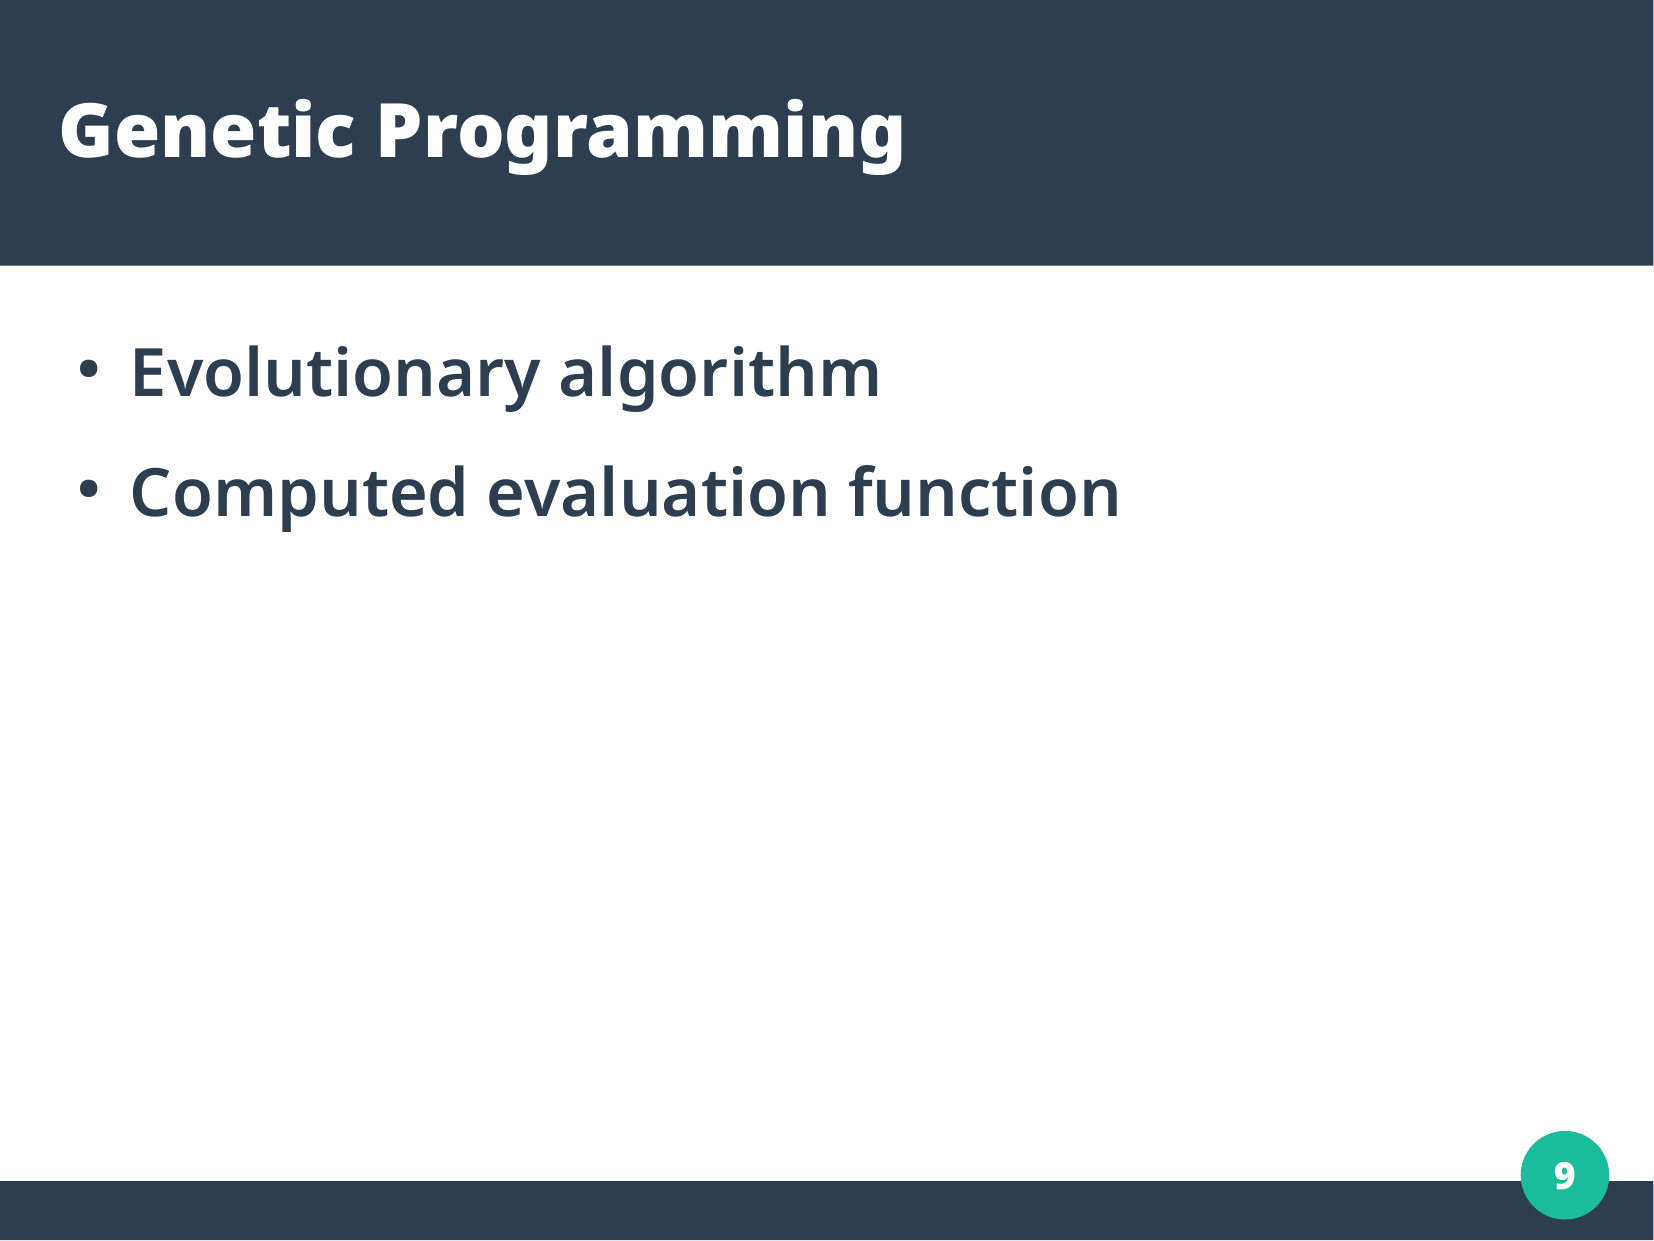

# Genetic Programming
Evolutionary algorithm
Computed evaluation function
9